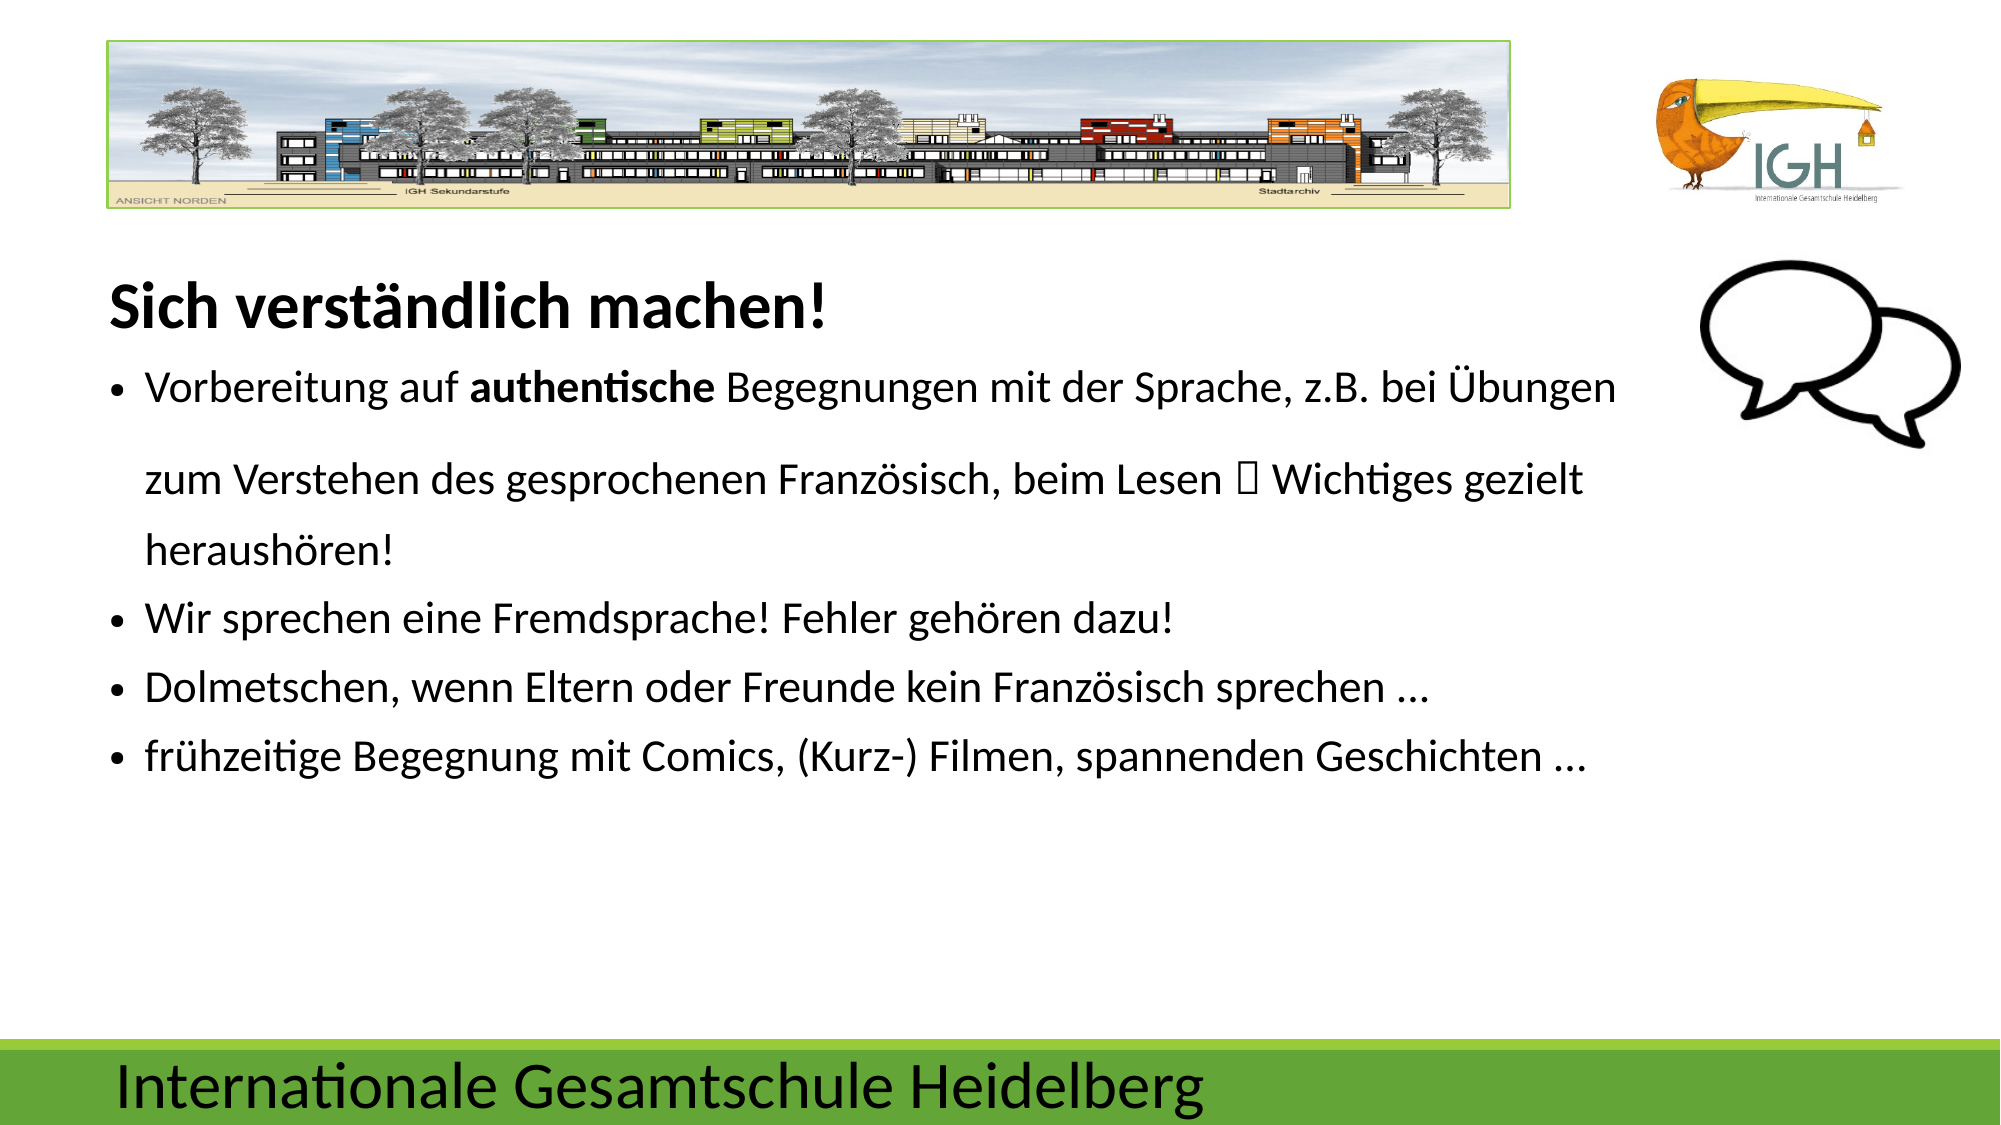

Sich verständlich machen!
Vorbereitung auf authentische Begegnungen mit der Sprache, z.B. bei Übungen
zum Verstehen des gesprochenen Französisch, beim Lesen  Wichtiges gezielt heraushören!
Wir sprechen eine Fremdsprache! Fehler gehören dazu!
Dolmetschen, wenn Eltern oder Freunde kein Französisch sprechen ...
frühzeitige Begegnung mit Comics, (Kurz-) Filmen, spannenden Geschichten ...
Internationale Gesamtschule Heidelberg